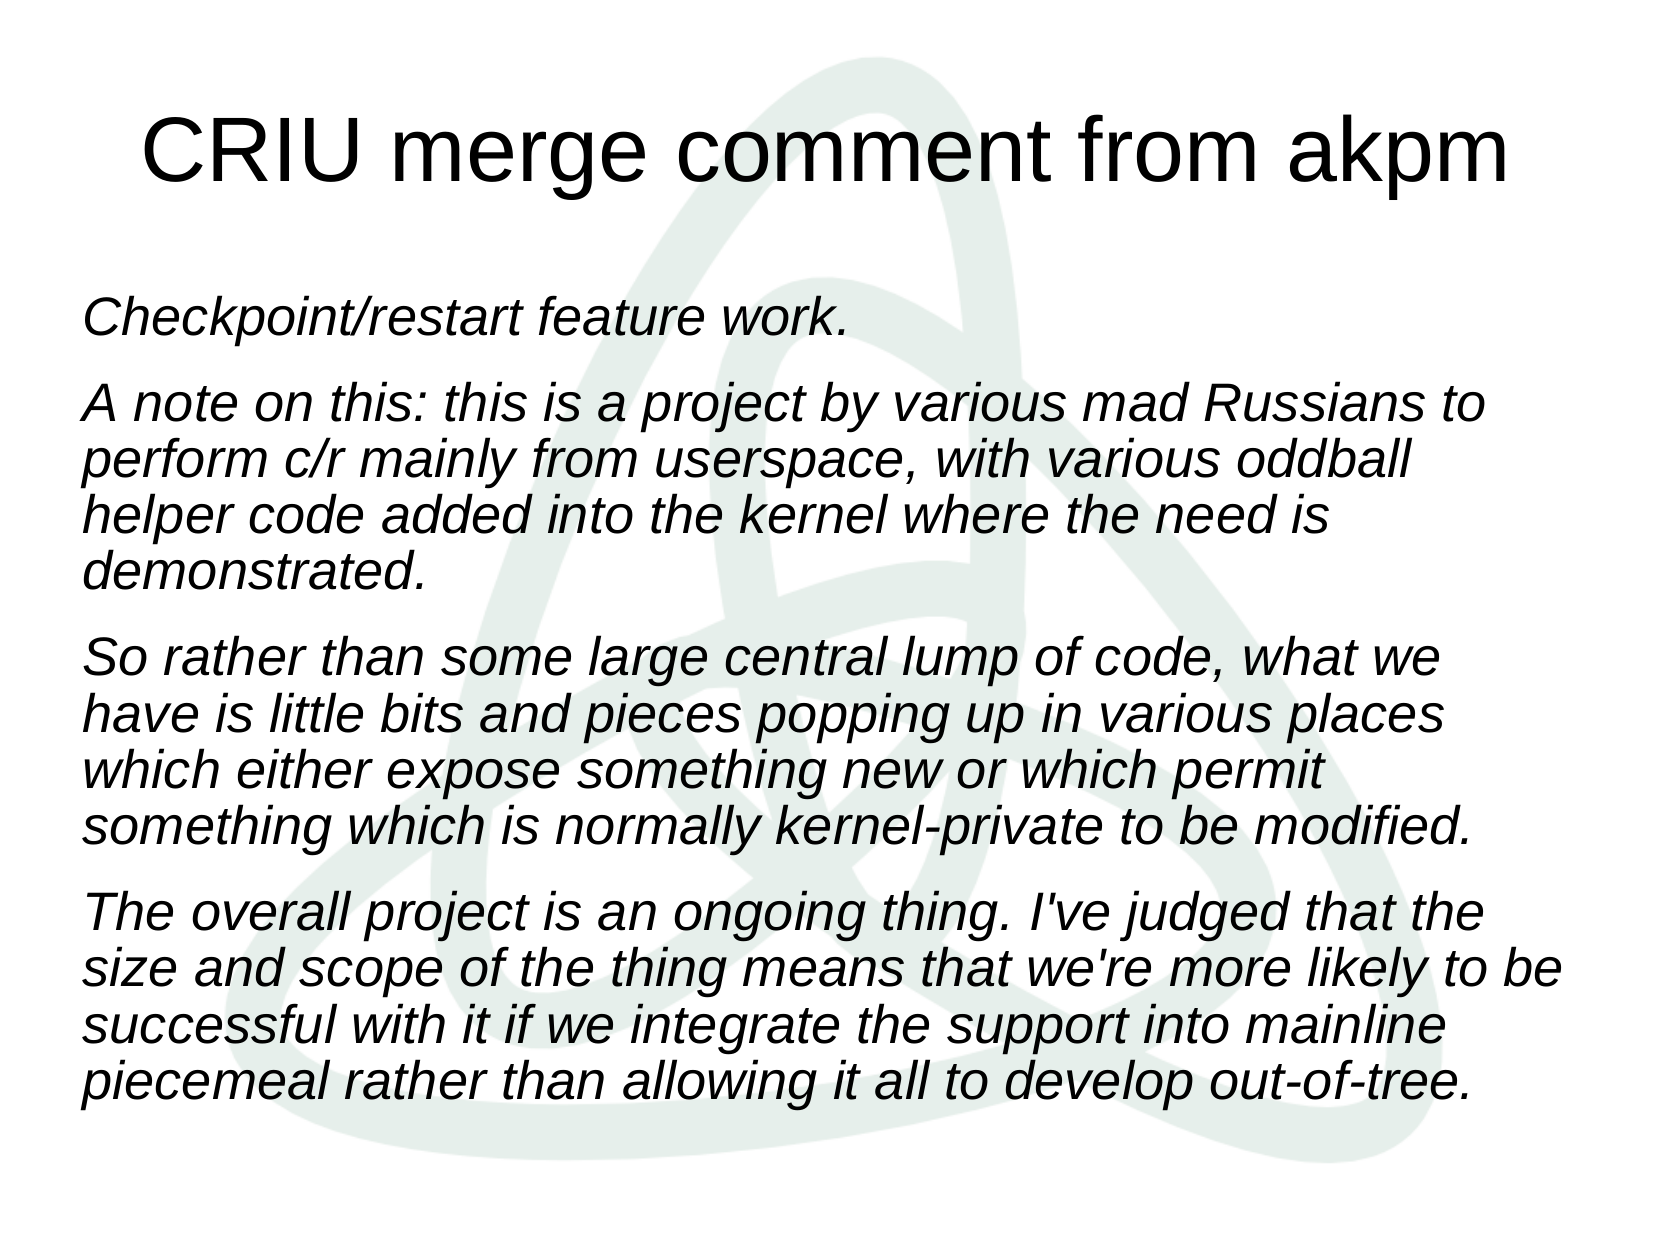

# CRIU merge comment from akpm
Checkpoint/restart feature work.
A note on this: this is a project by various mad Russians to perform c/r mainly from userspace, with various oddball helper code added into the kernel where the need is demonstrated.
So rather than some large central lump of code, what we have is little bits and pieces popping up in various places which either expose something new or which permit something which is normally kernel-private to be modified.
The overall project is an ongoing thing. I've judged that the size and scope of the thing means that we're more likely to be successful with it if we integrate the support into mainline piecemeal rather than allowing it all to develop out-of-tree.